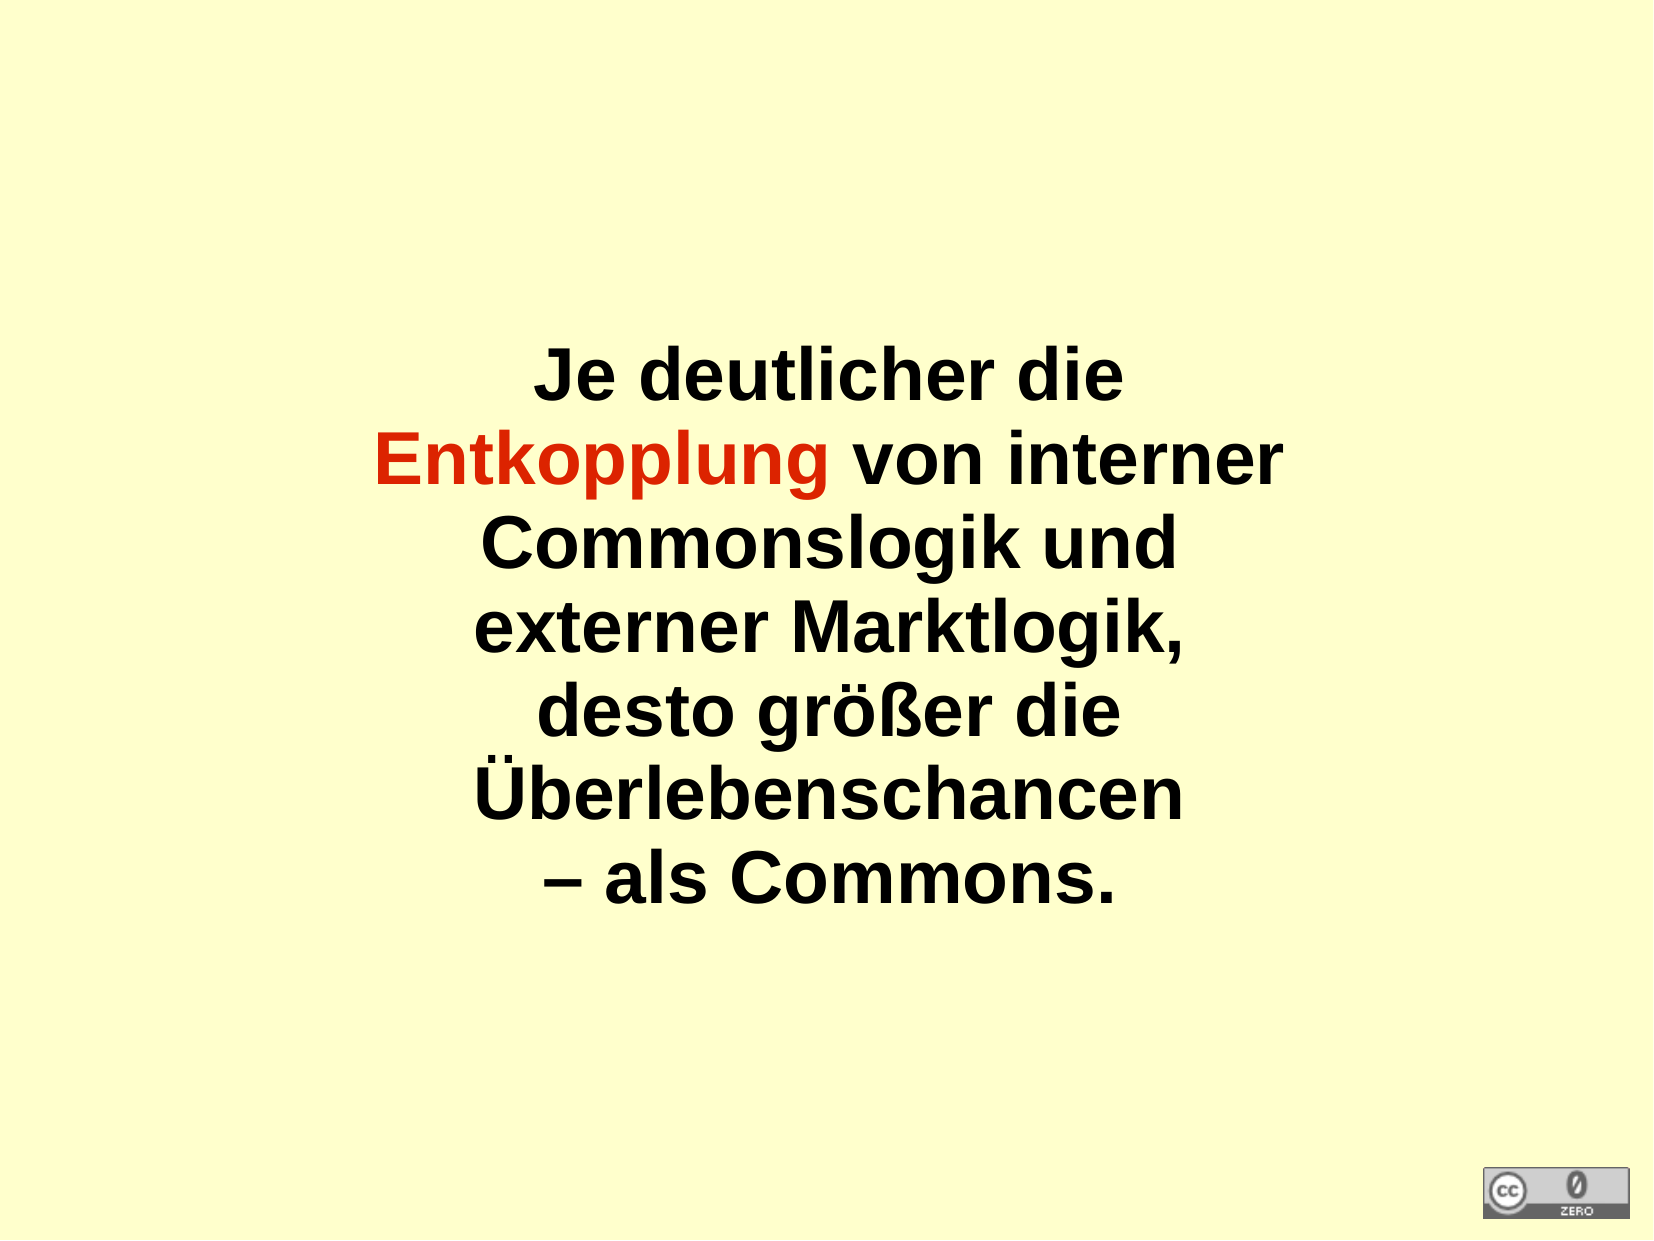

Je deutlicher die Entkopplung von interner Commonslogik und externer Marktlogik,
desto größer die Überlebenschancen
– als Commons.